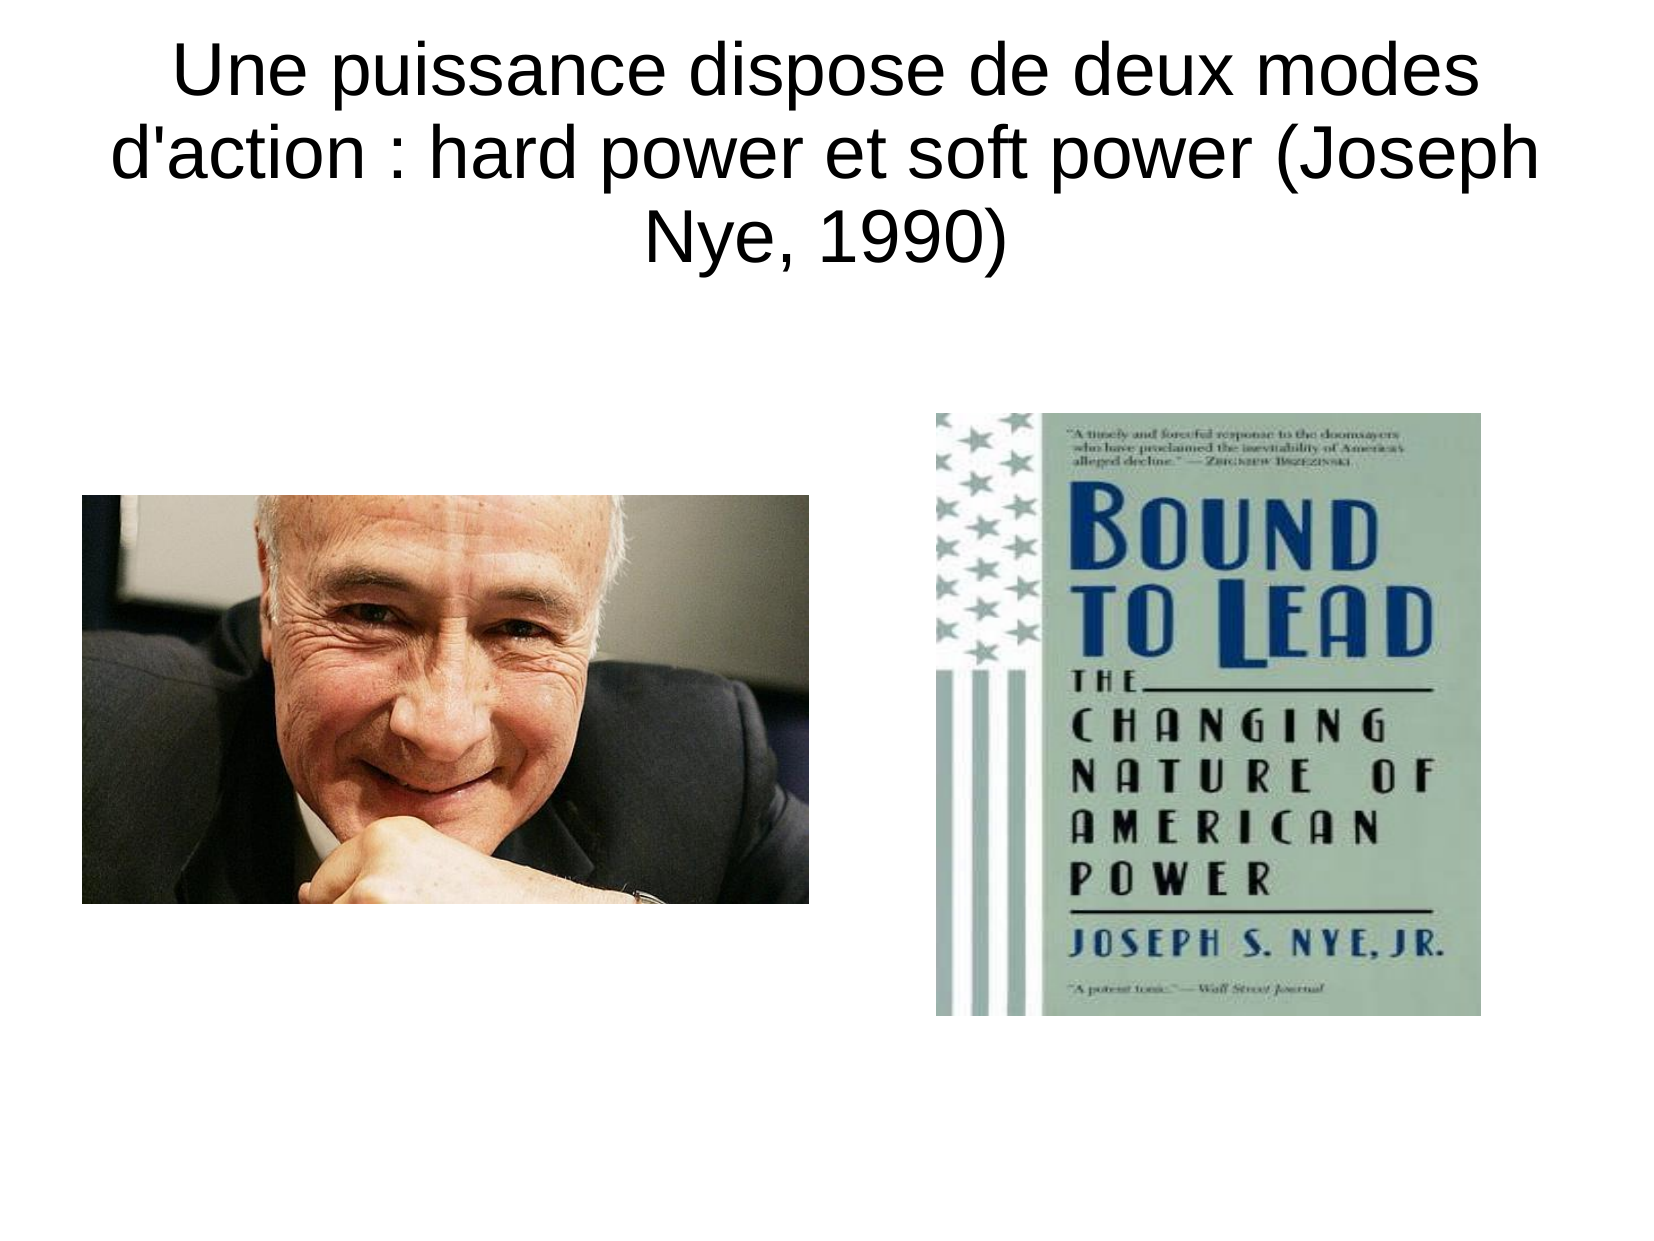

# Une puissance dispose de deux modes d'action : hard power et soft power (Joseph Nye, 1990)